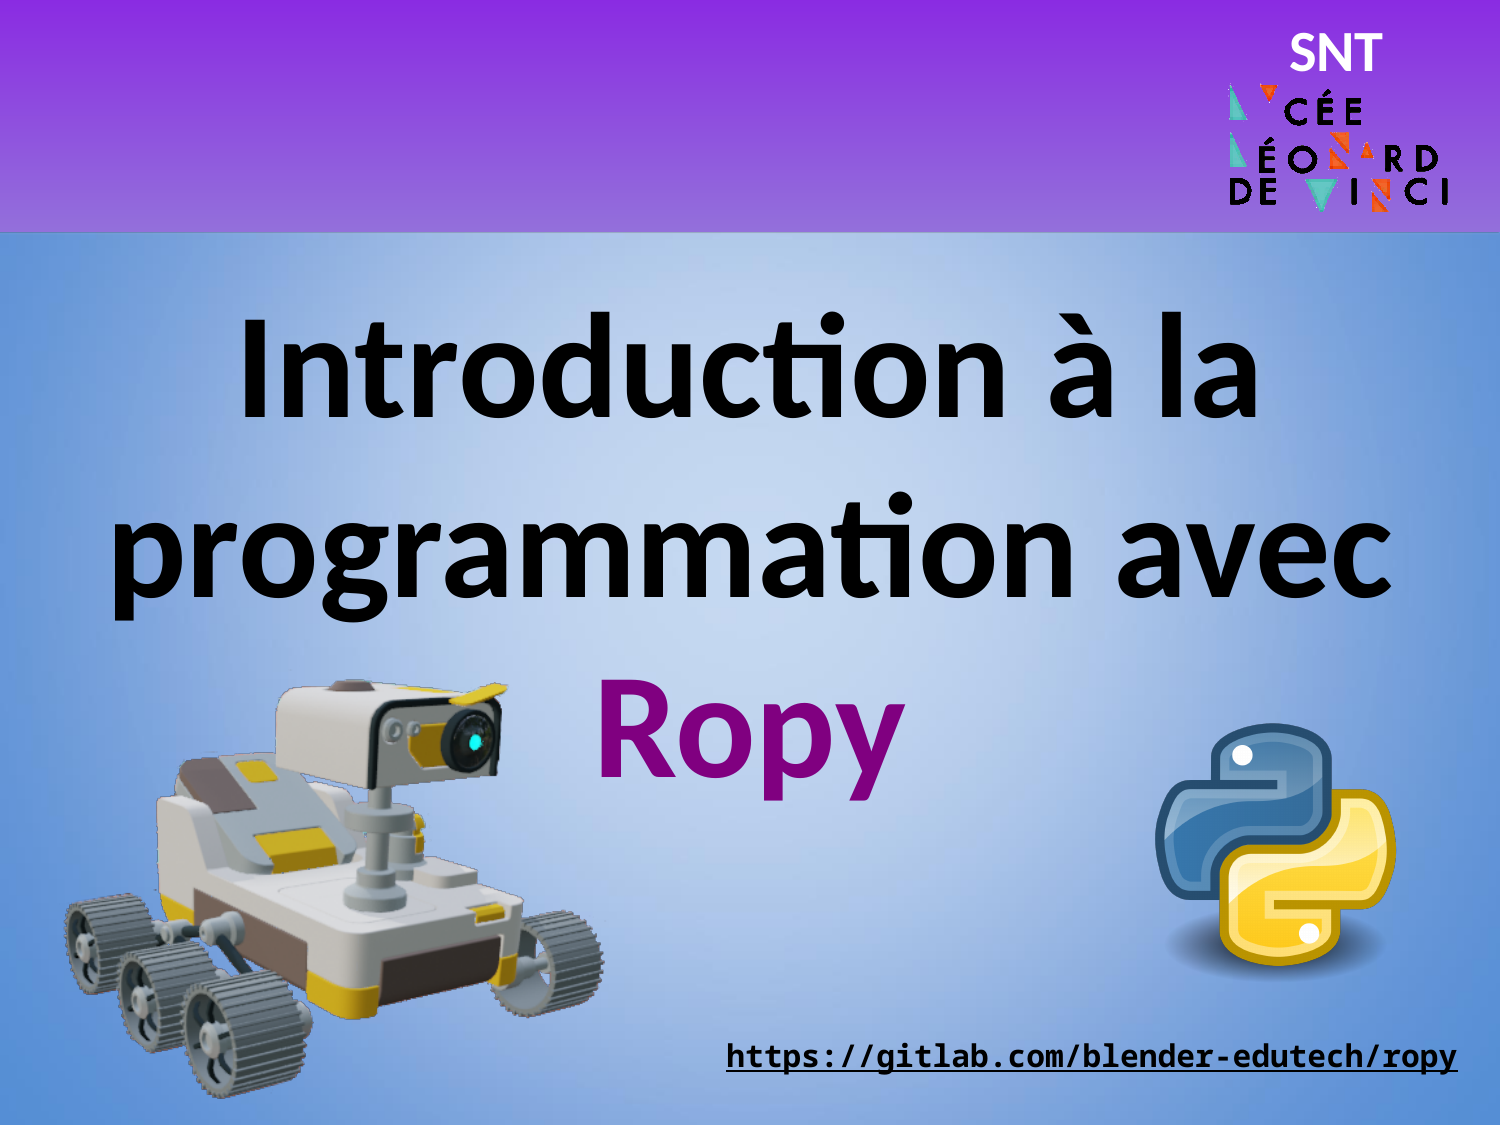

SNT
# Introduction à la programmation avec
Ropy
https://gitlab.com/blender-edutech/ropy